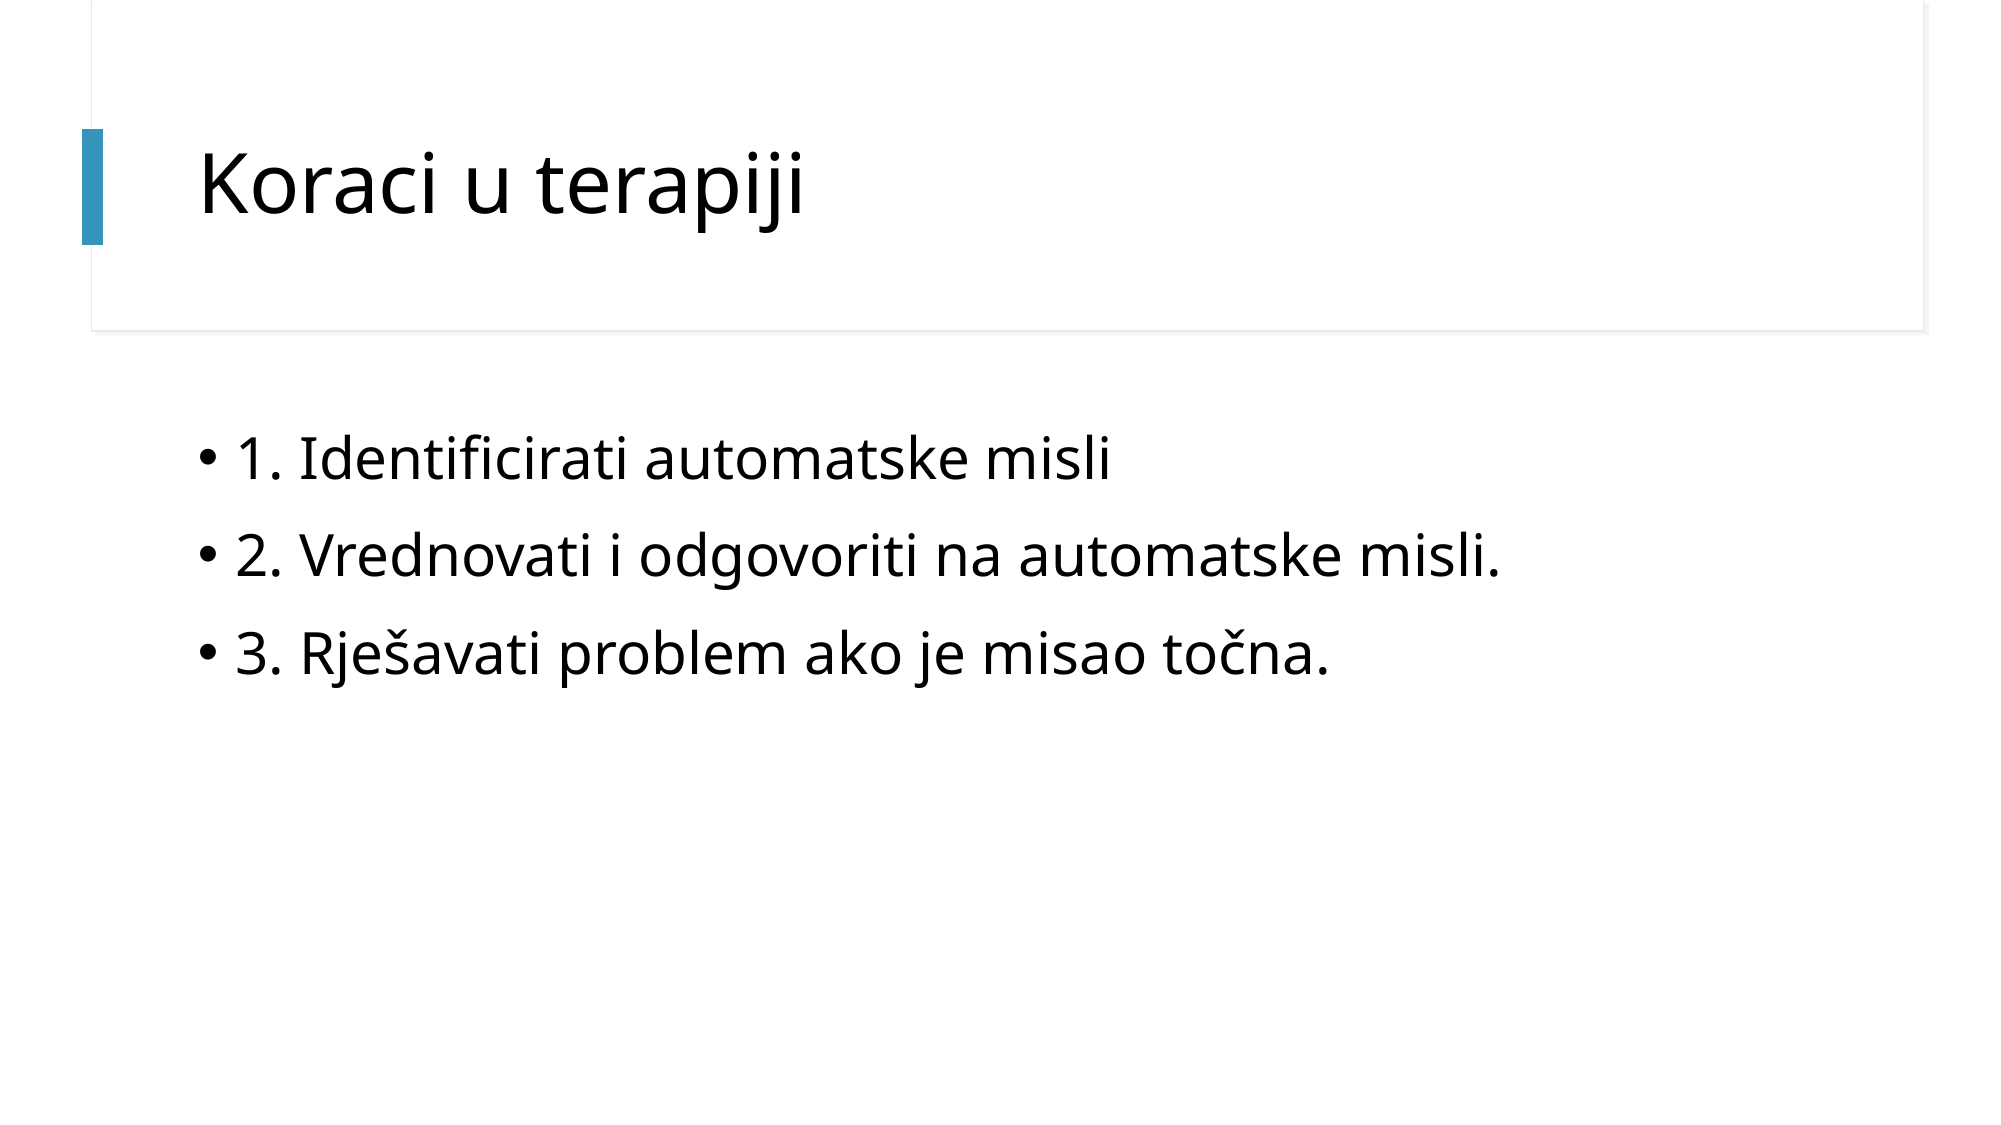

# Koraci u terapiji
1. Identificirati automatske misli
2. Vrednovati i odgovoriti na automatske misli.
3. Rješavati problem ako je misao točna.